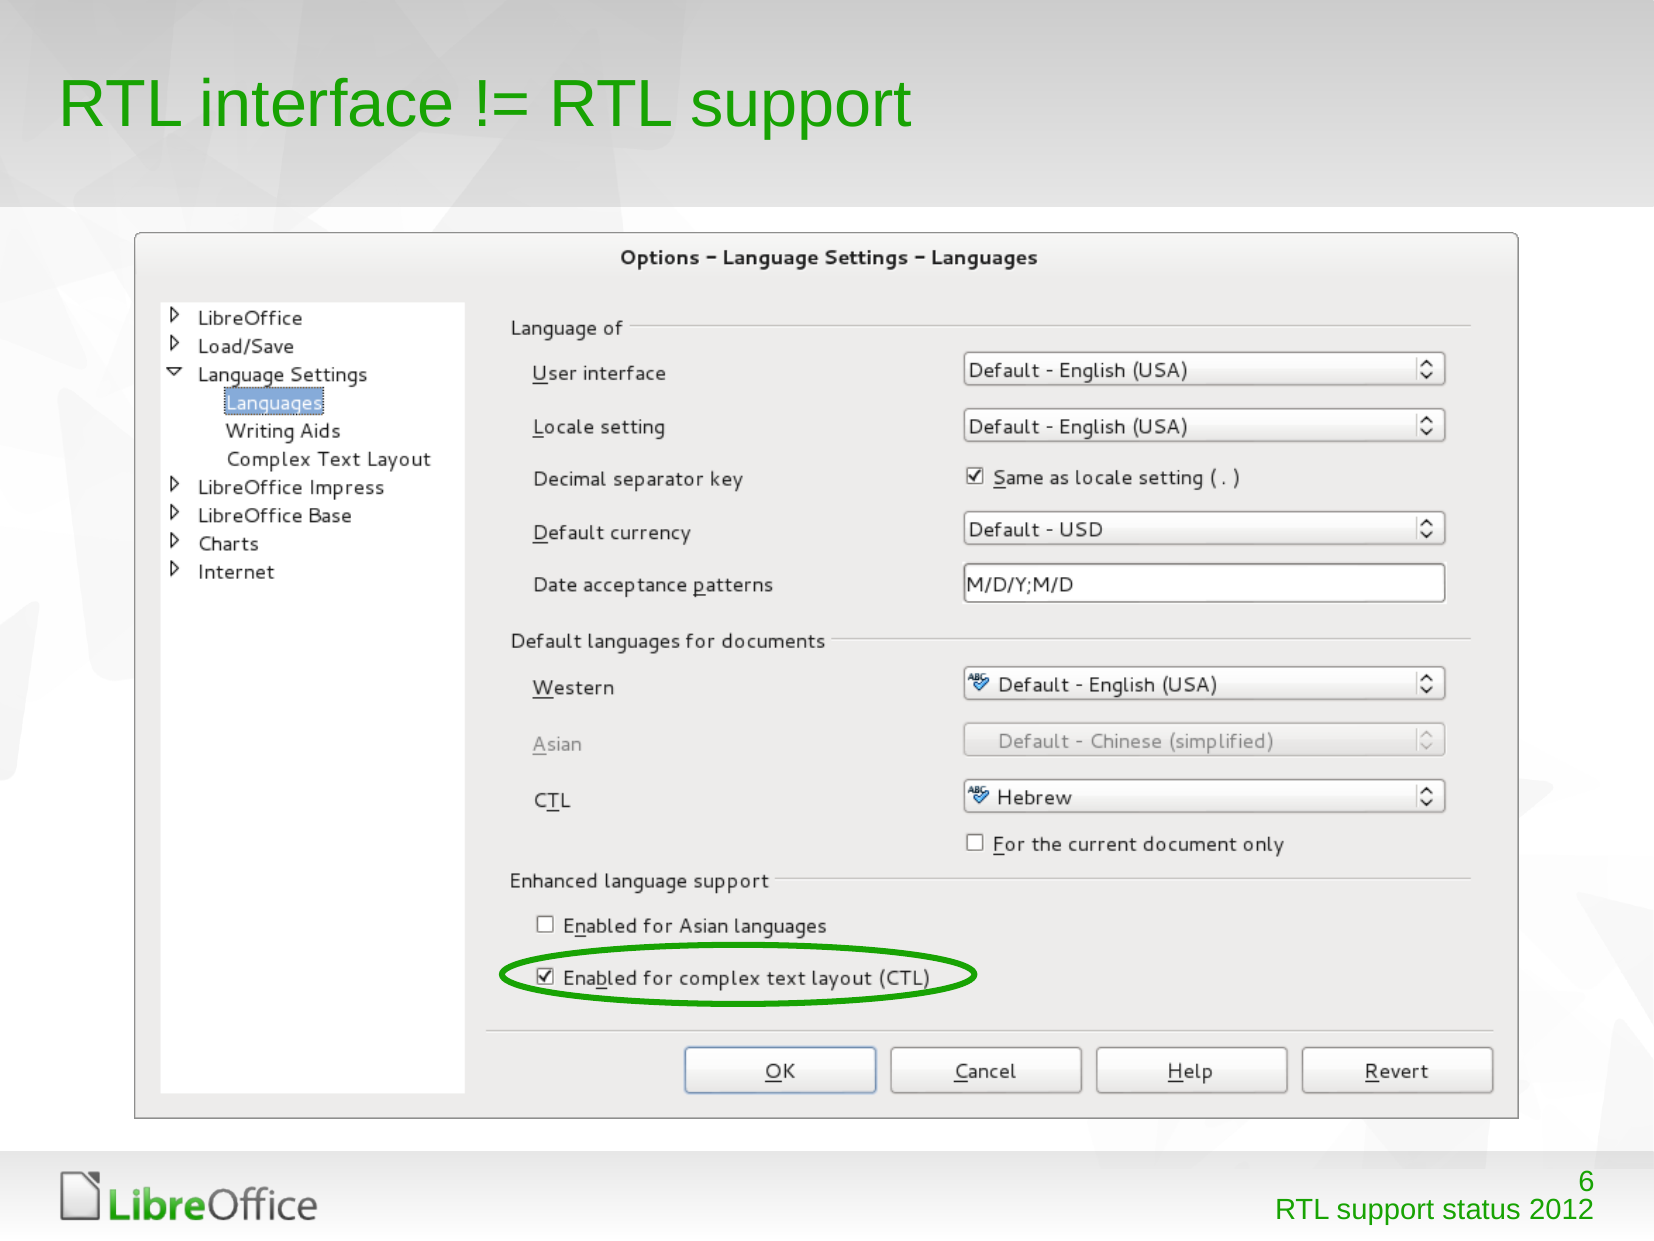

# RTL interface != RTL support
6
RTL support status 2012